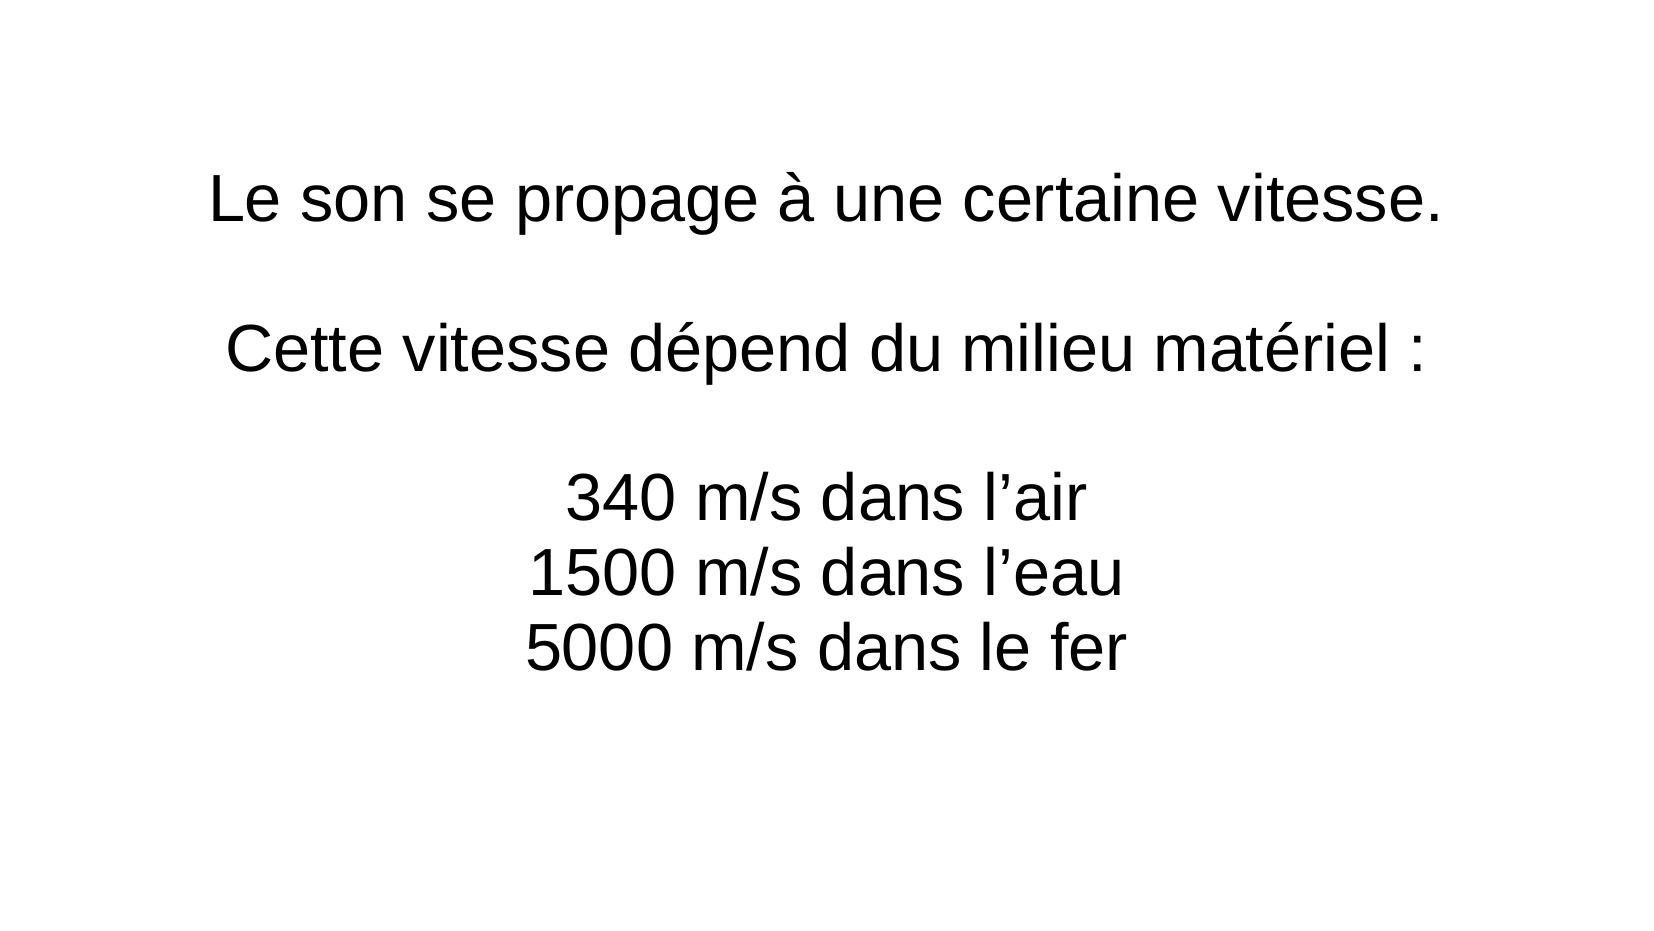

# Le son se propage à une certaine vitesse.
Cette vitesse dépend du milieu matériel :
340 m/s dans l’air
1500 m/s dans l’eau
5000 m/s dans le fer